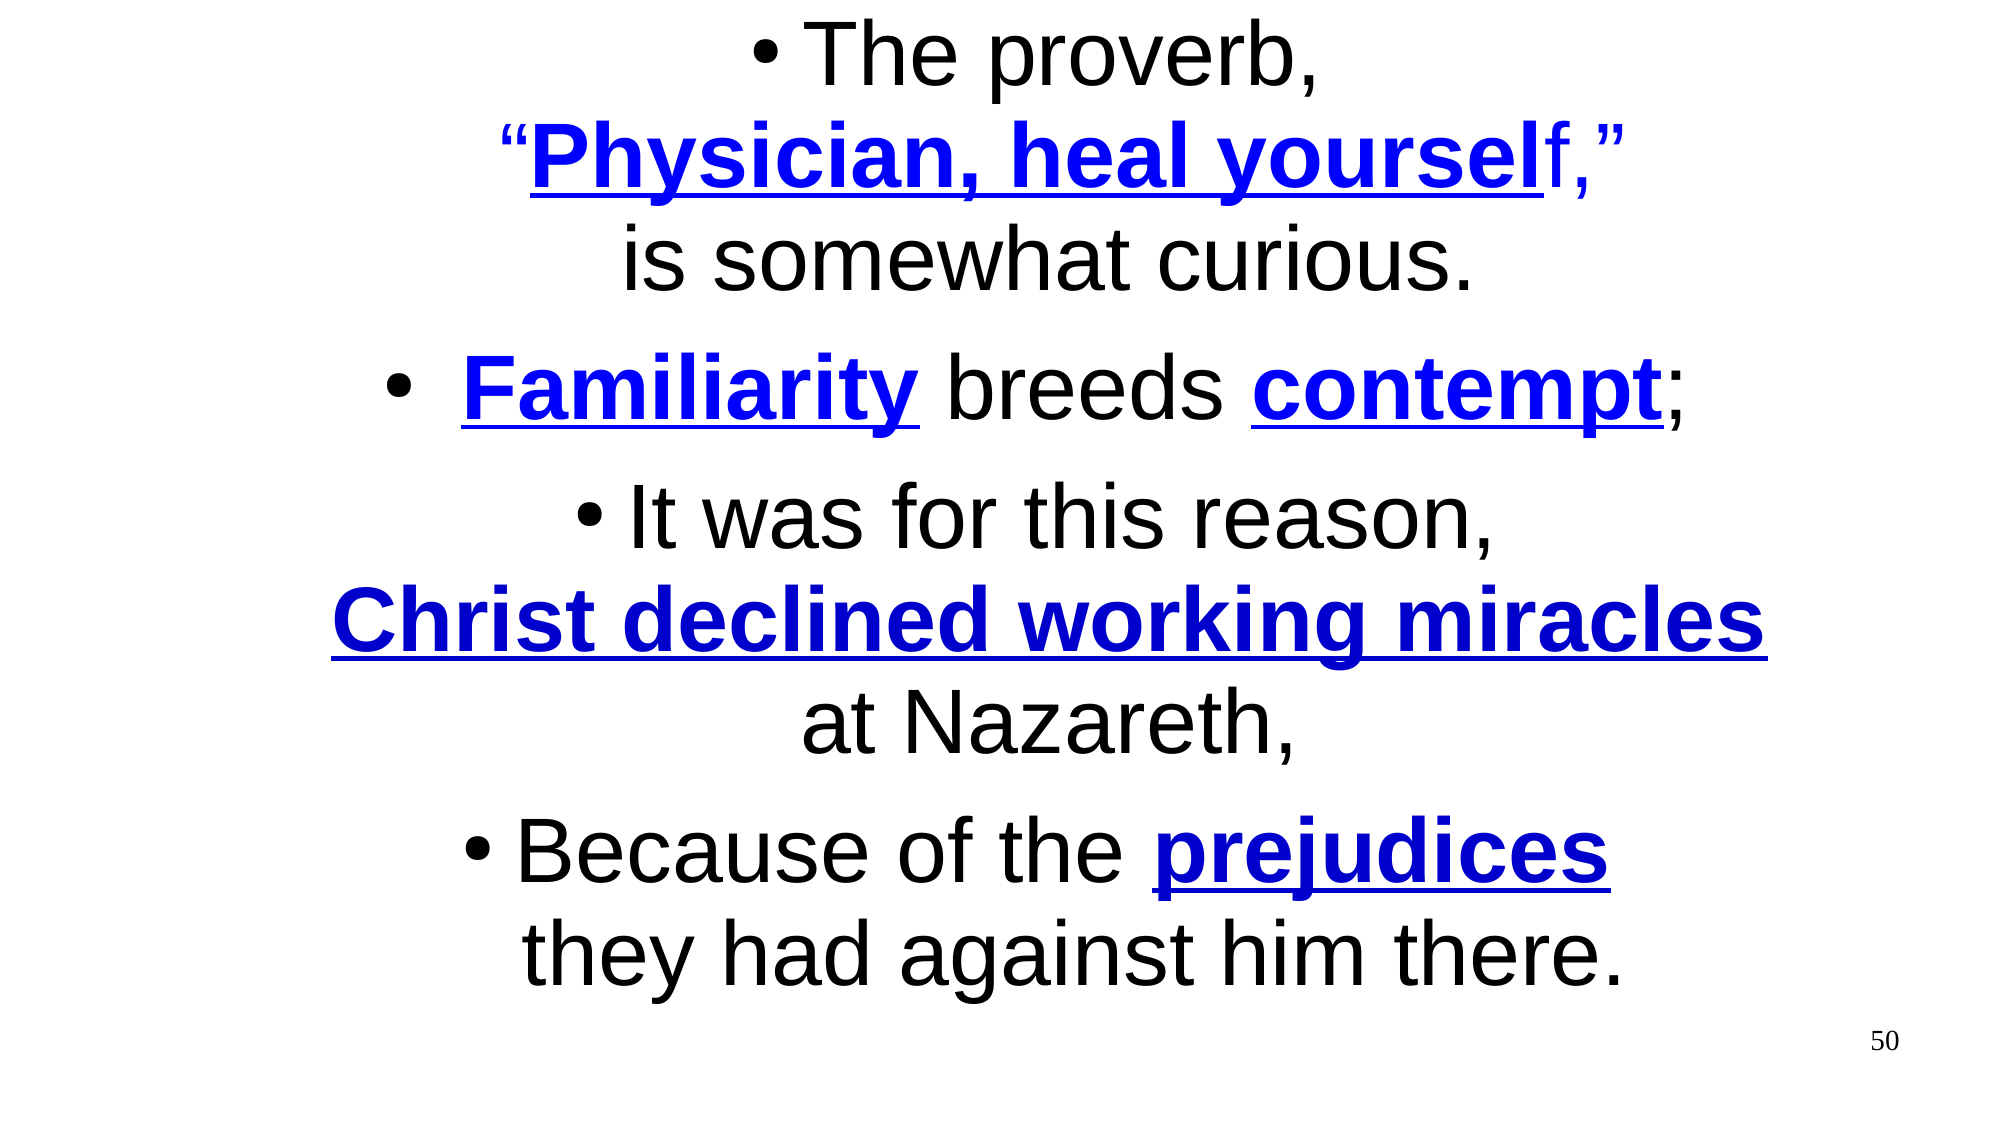

# The proverb, “Physician, heal yourself,” is somewhat curious.
 Familiarity breeds contempt;
It was for this reason,
Christ declined working miracles
at Nazareth,
Because of the prejudices
 they had against him there.
50